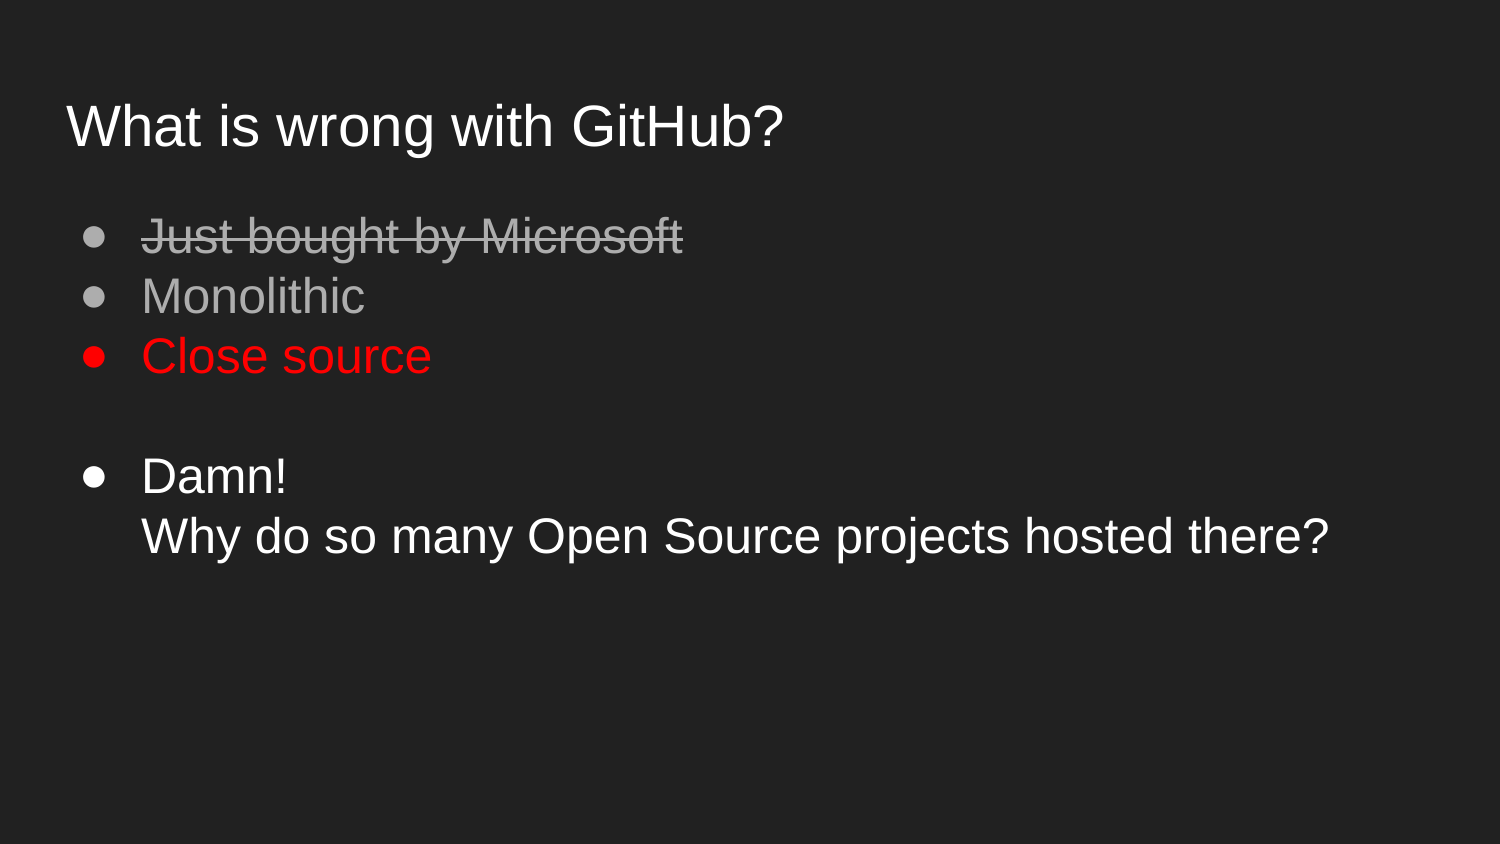

# What is wrong with GitHub?
Just bought by Microsoft
Monolithic
Close source
Damn!
Why do so many Open Source projects hosted there?